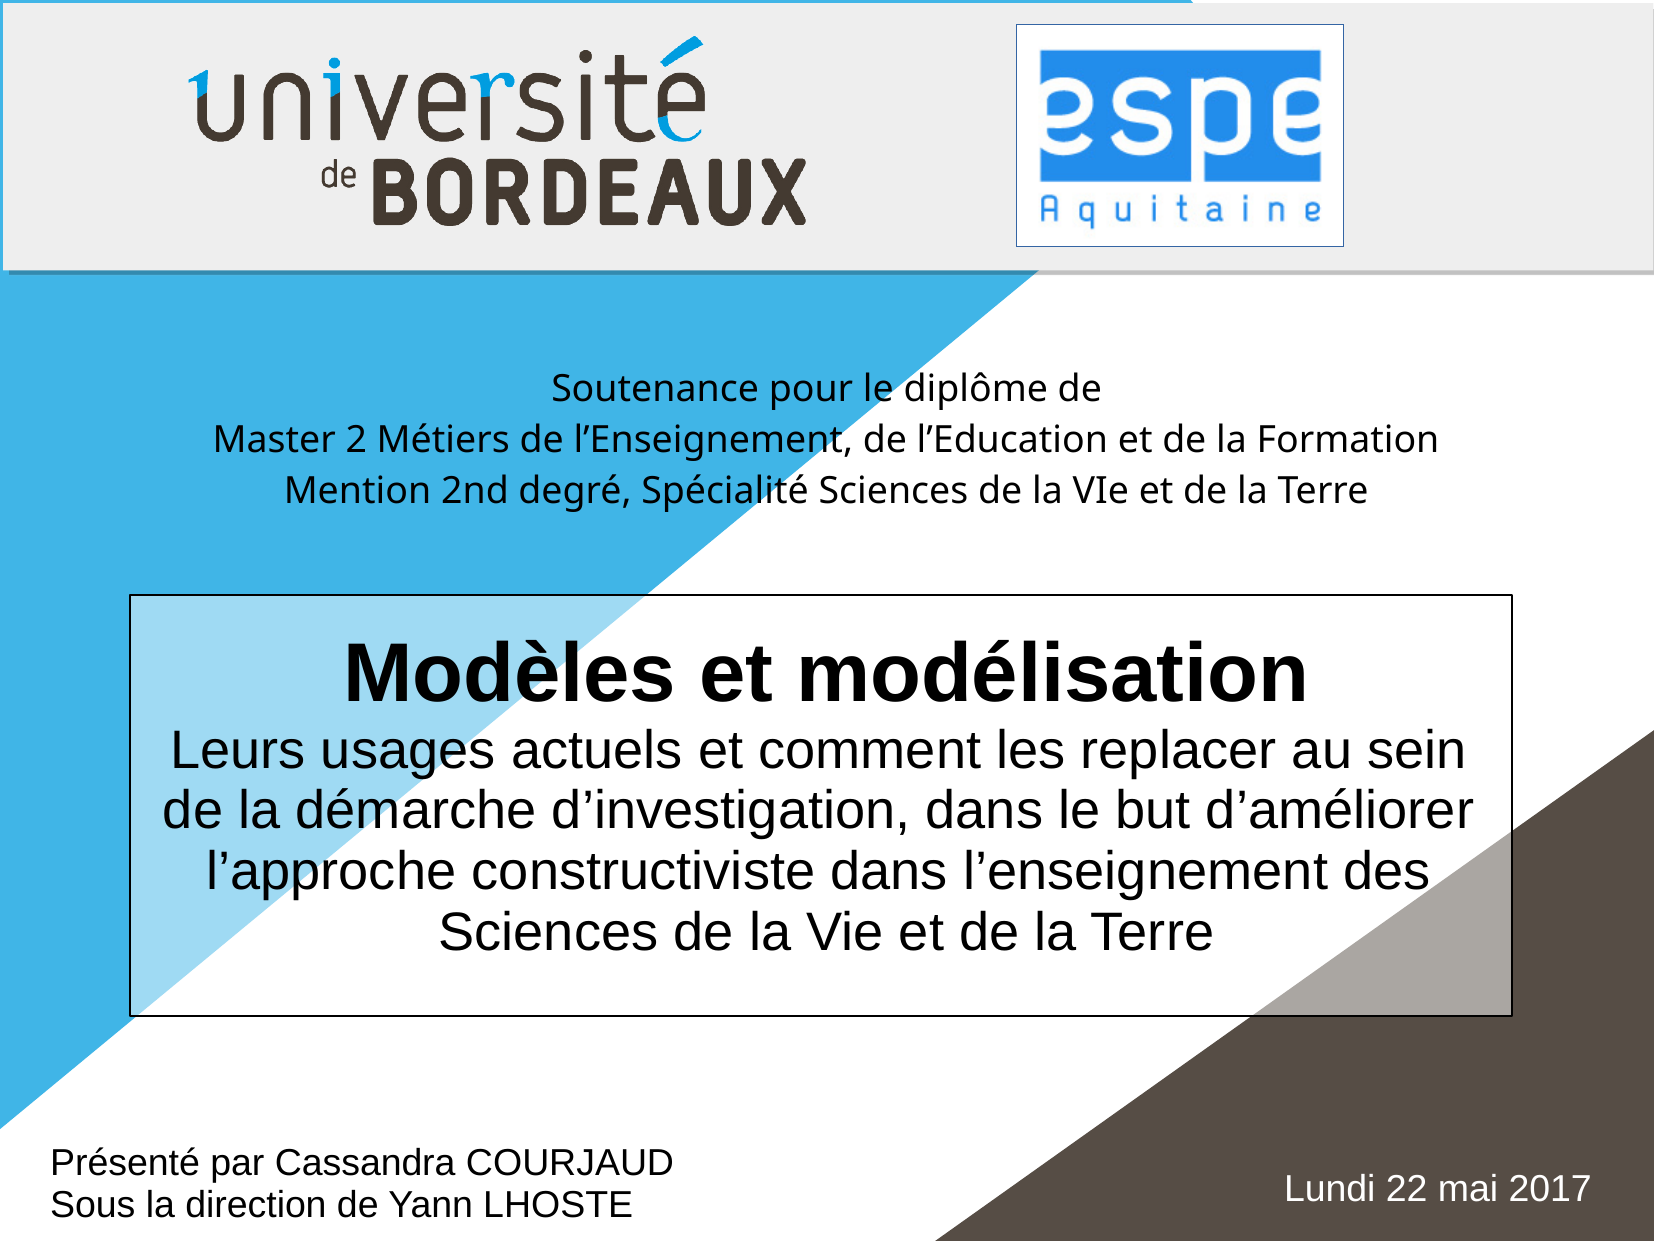

Soutenance pour le diplôme de
Master 2 Métiers de l’Enseignement, de l’Education et de la Formation
Mention 2nd degré, Spécialité Sciences de la VIe et de la Terre
Modèles et modélisation
Leurs usages actuels et comment les replacer au sein
de la démarche d’investigation, dans le but d’améliorer
l’approche constructiviste dans l’enseignement des
Sciences de la Vie et de la Terre
Présenté par Cassandra COURJAUD
Sous la direction de Yann LHOSTE
Lundi 22 mai 2017